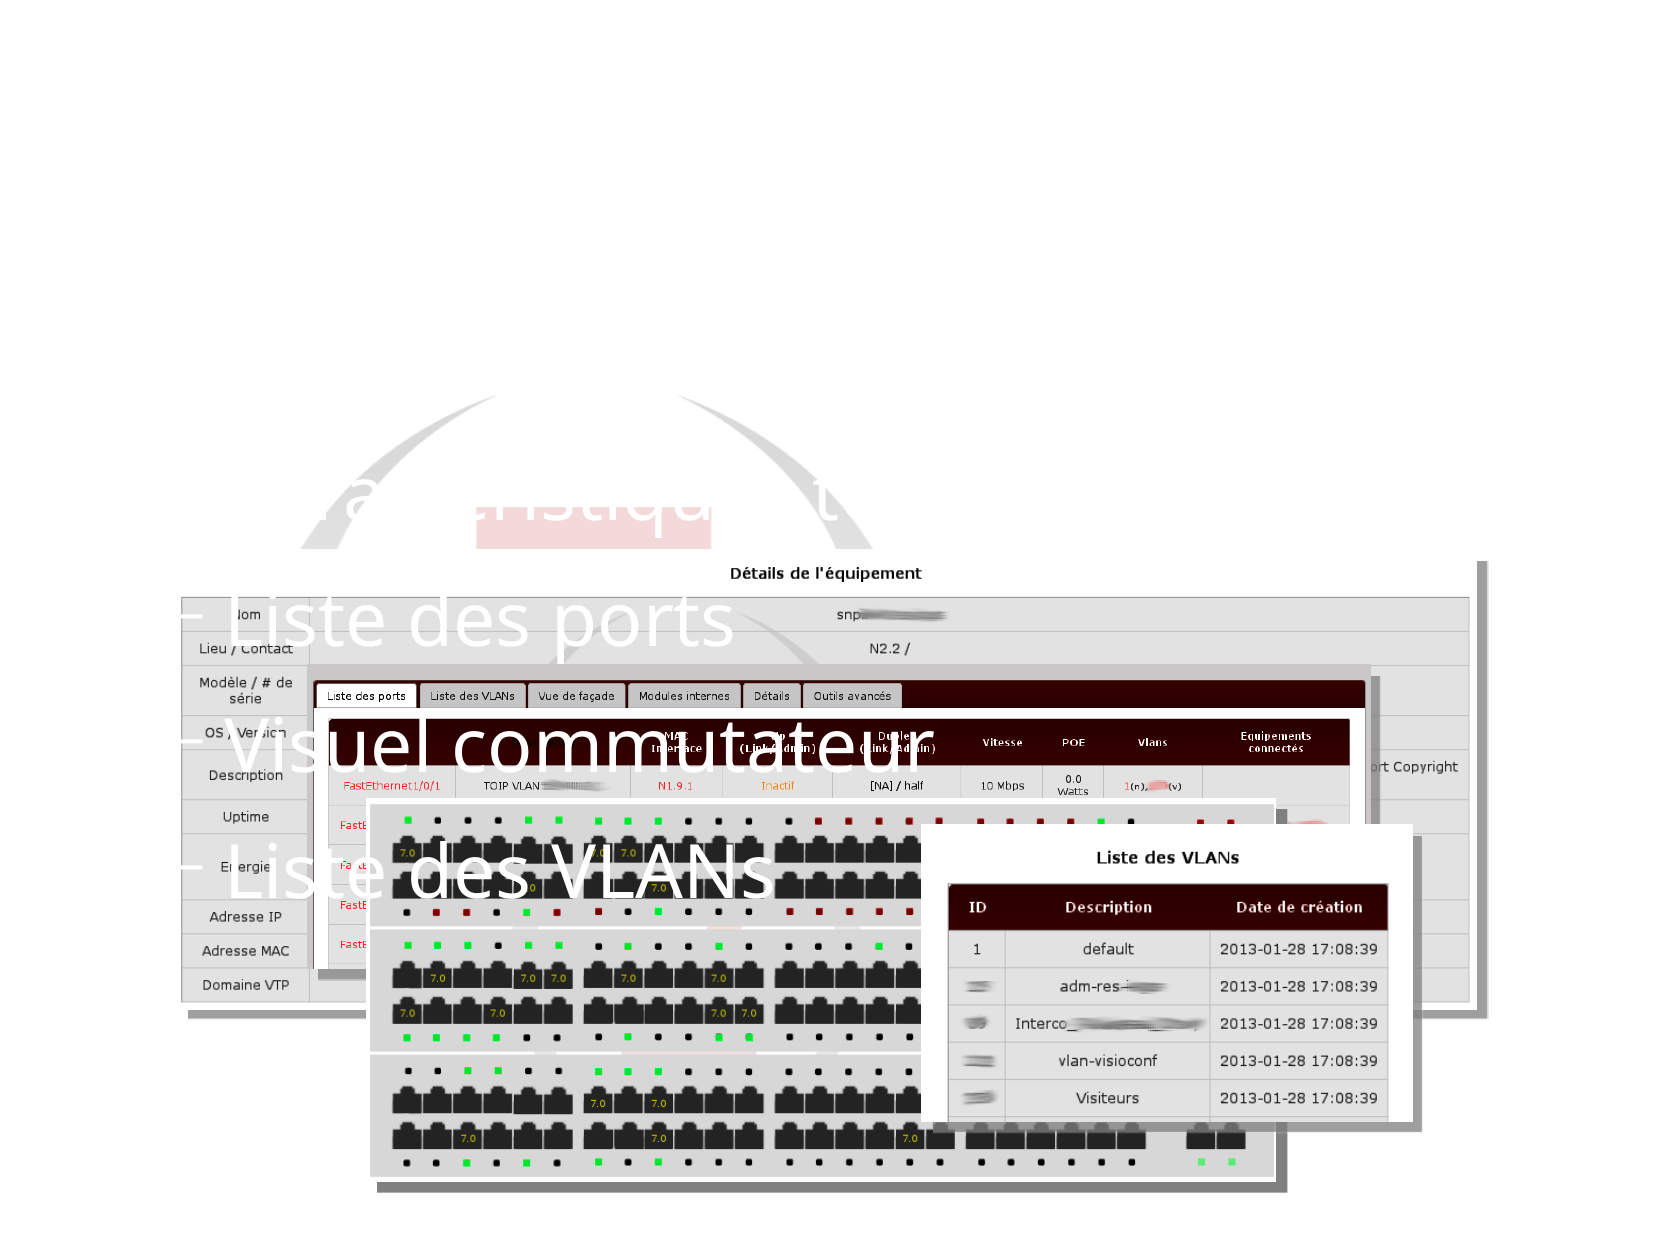

# Monitoring et gestion réseau
Gestion des équipements
Caractéristiques techniques
Liste des ports
Visuel commutateur
Liste des VLANs